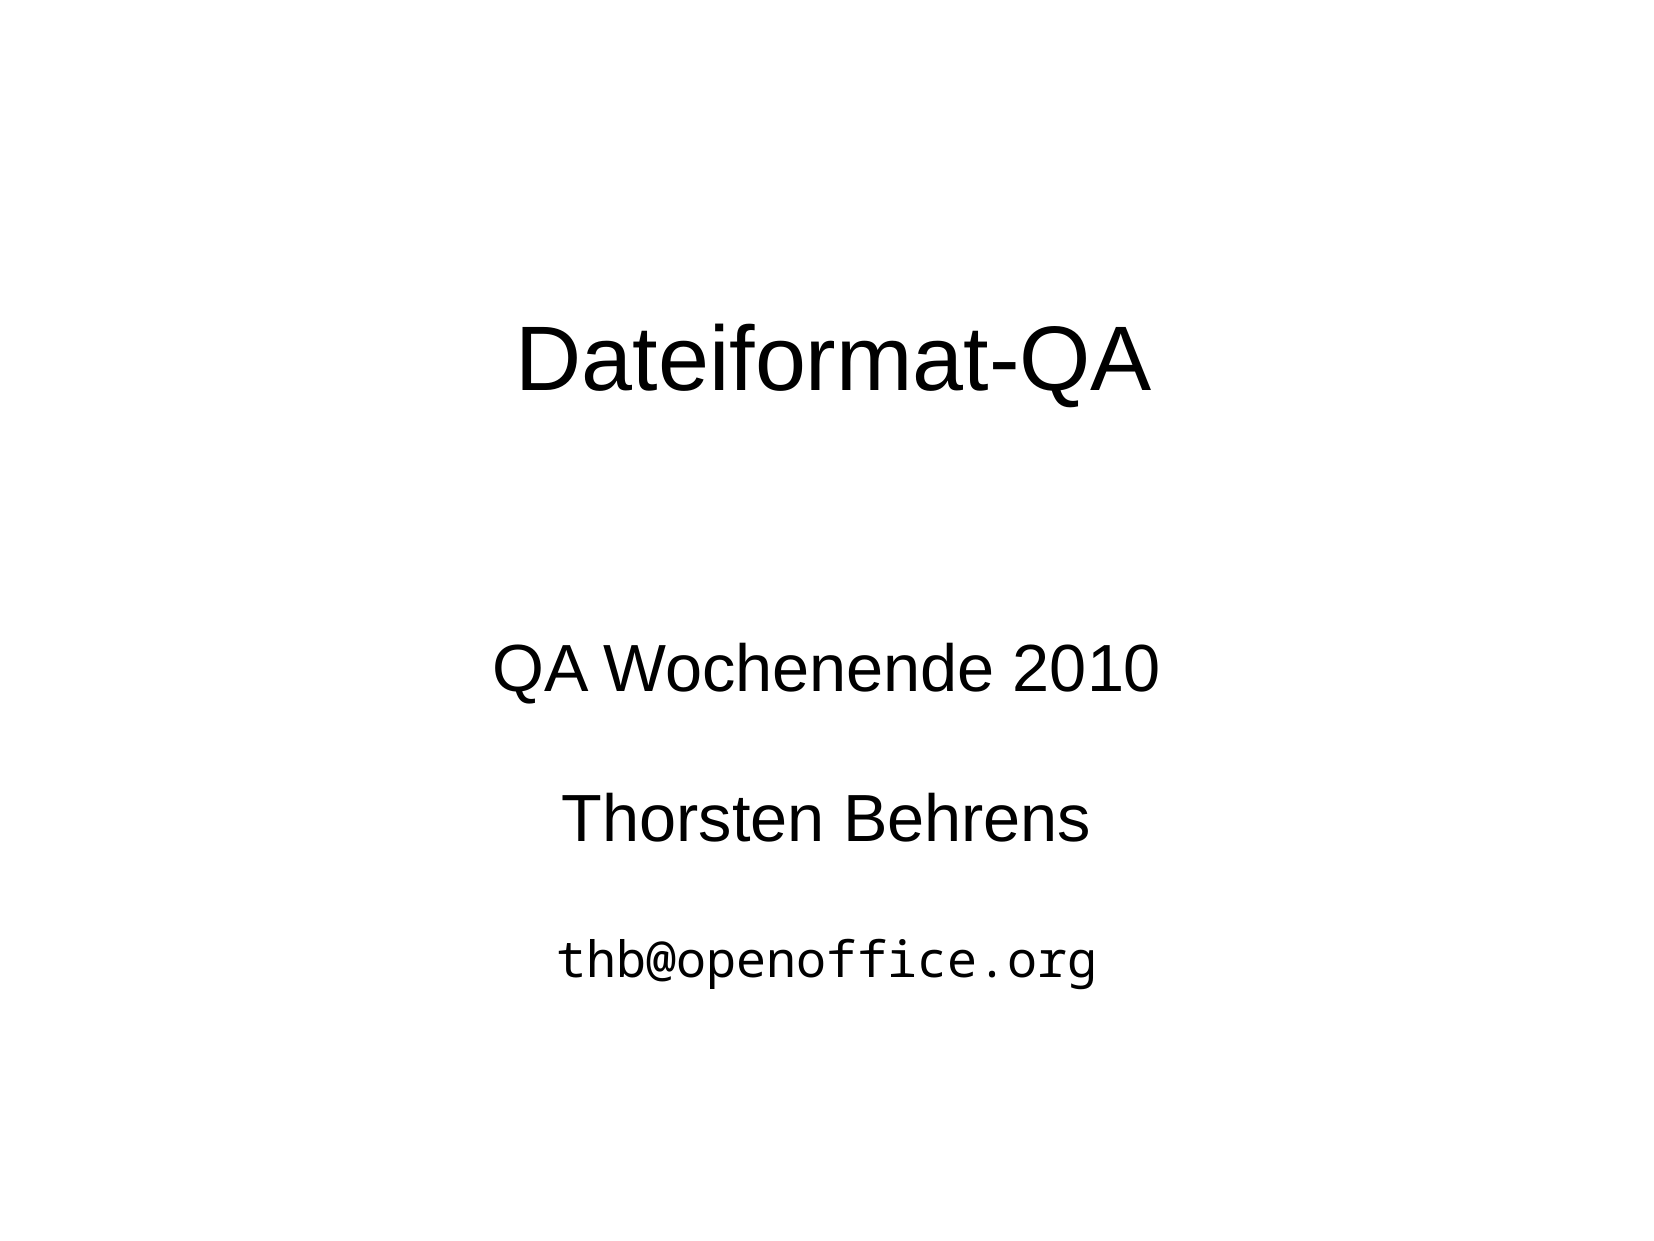

# Dateiformat-QA
QA Wochenende 2010
Thorsten Behrens
thb@openoffice.org